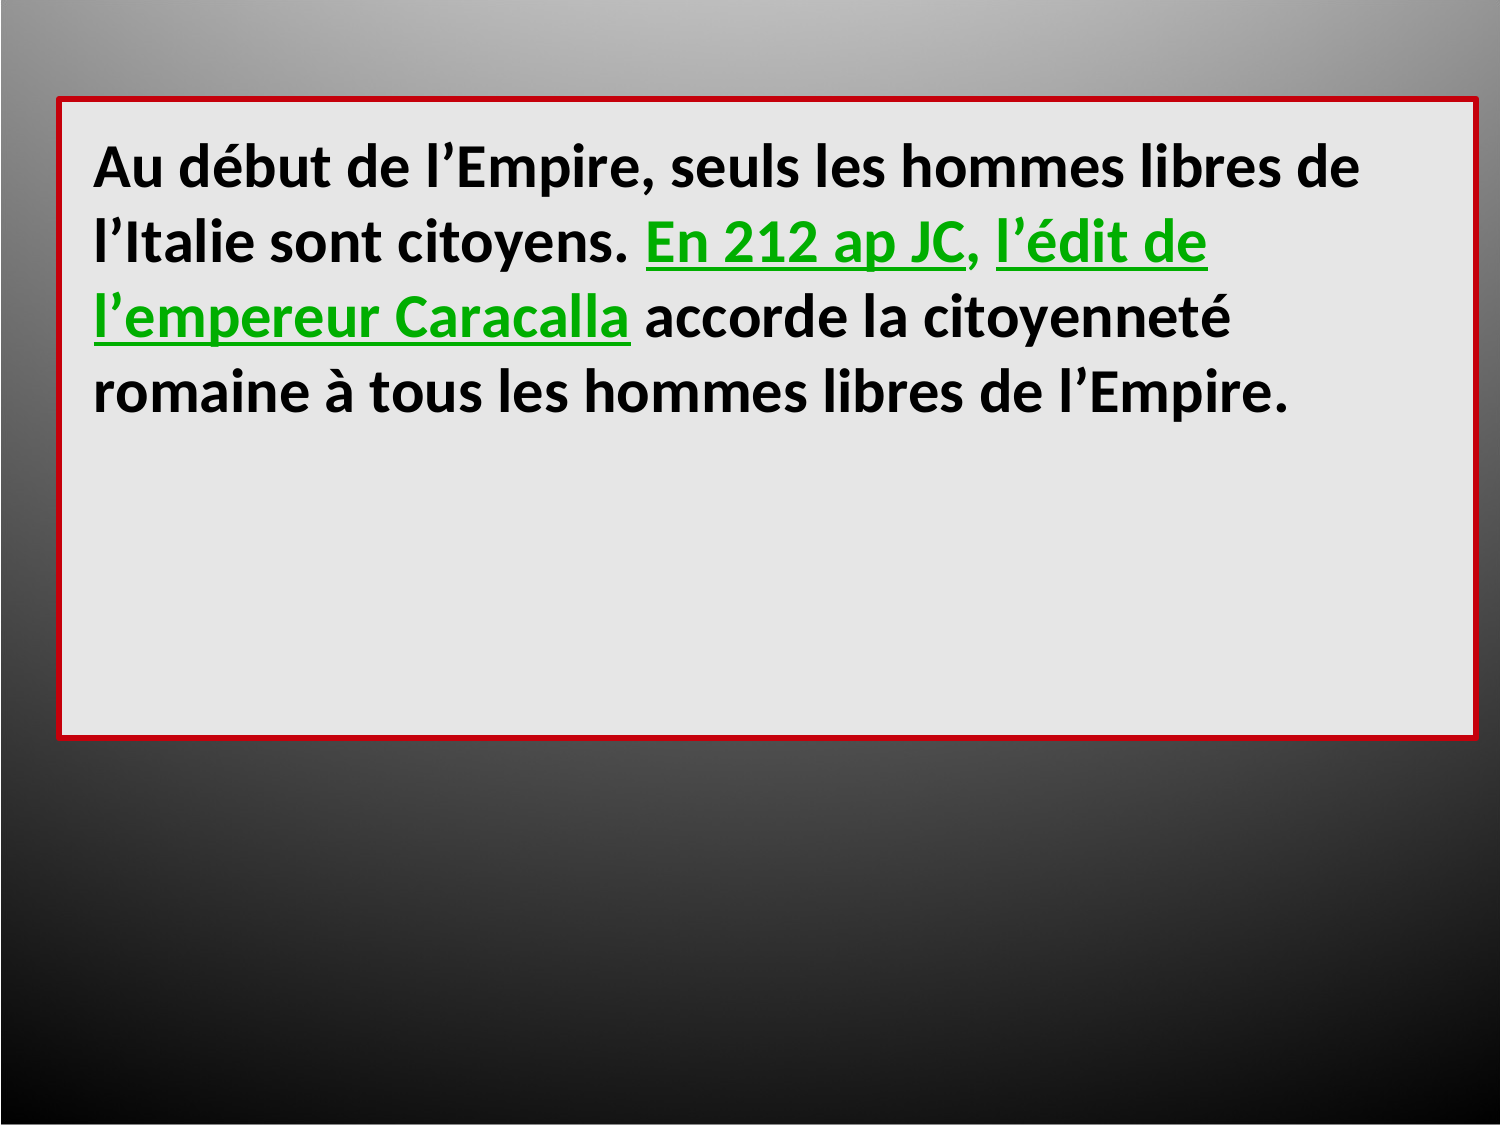

Au début de l’Empire, seuls les hommes libres de l’Italie sont citoyens. En 212 ap JC, l’édit de l’empereur Caracalla accorde la citoyenneté romaine à tous les hommes libres de l’Empire.